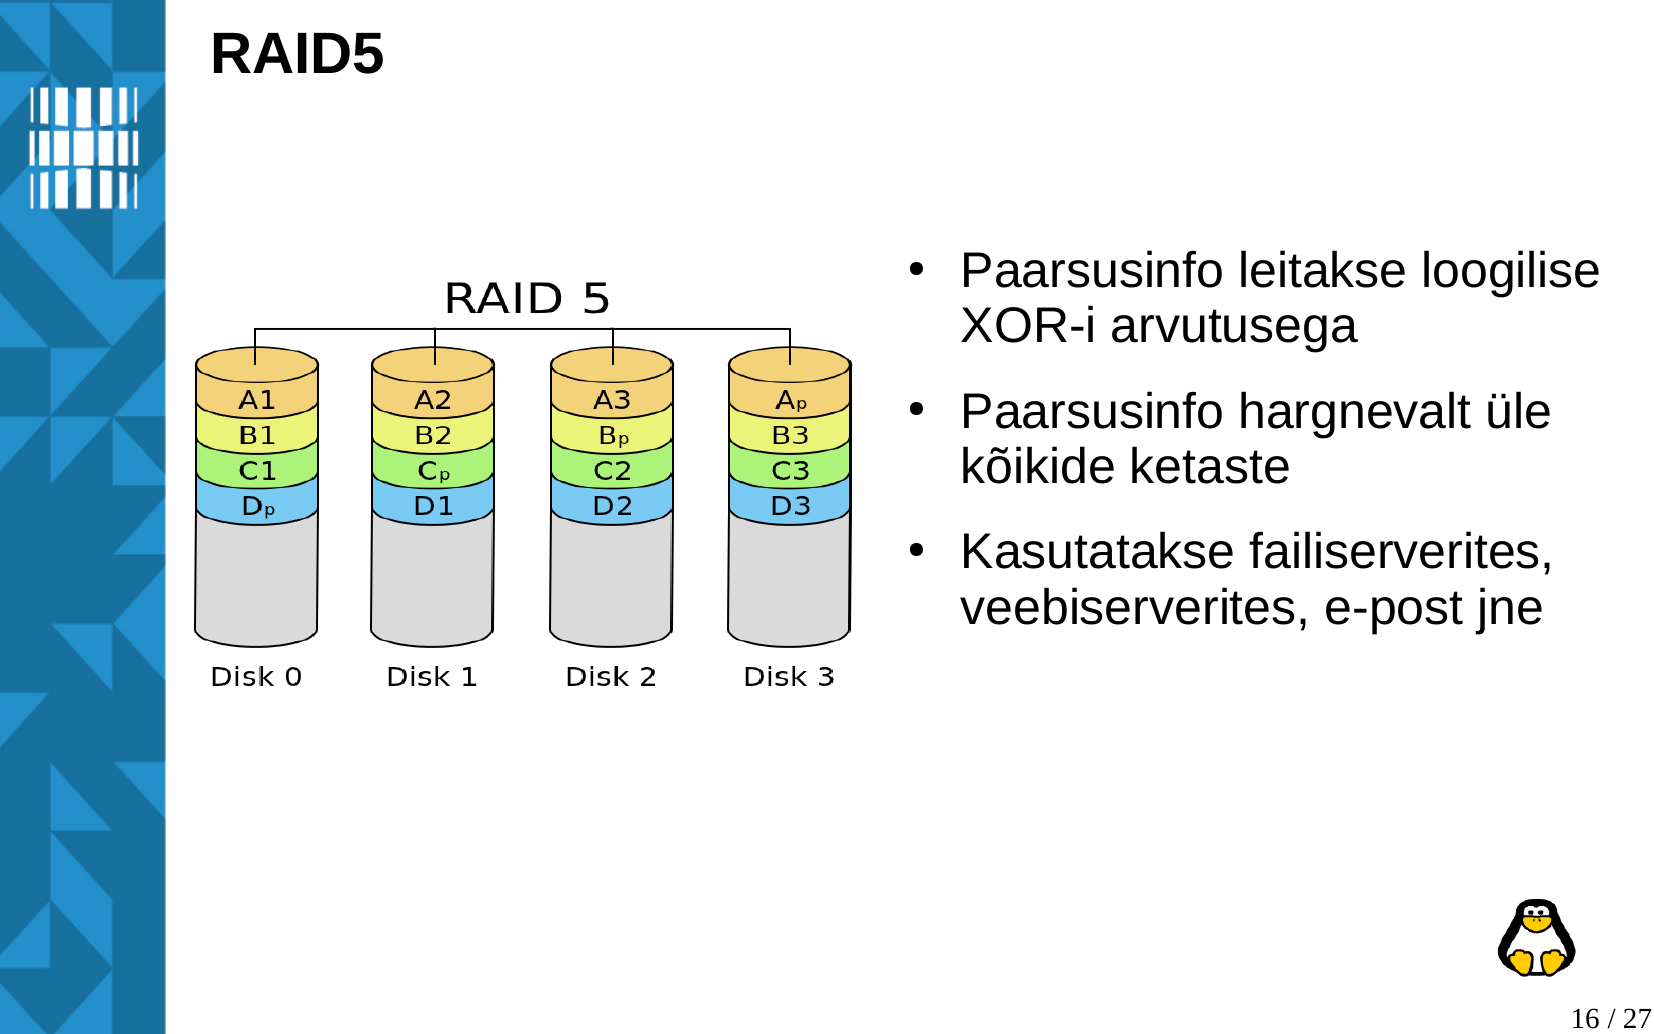

# RAID5
Paarsusinfo leitakse loogilise XOR-i arvutusega
Paarsusinfo hargnevalt üle kõikide ketaste
Kasutatakse failiserverites, veebiserverites, e-post jne